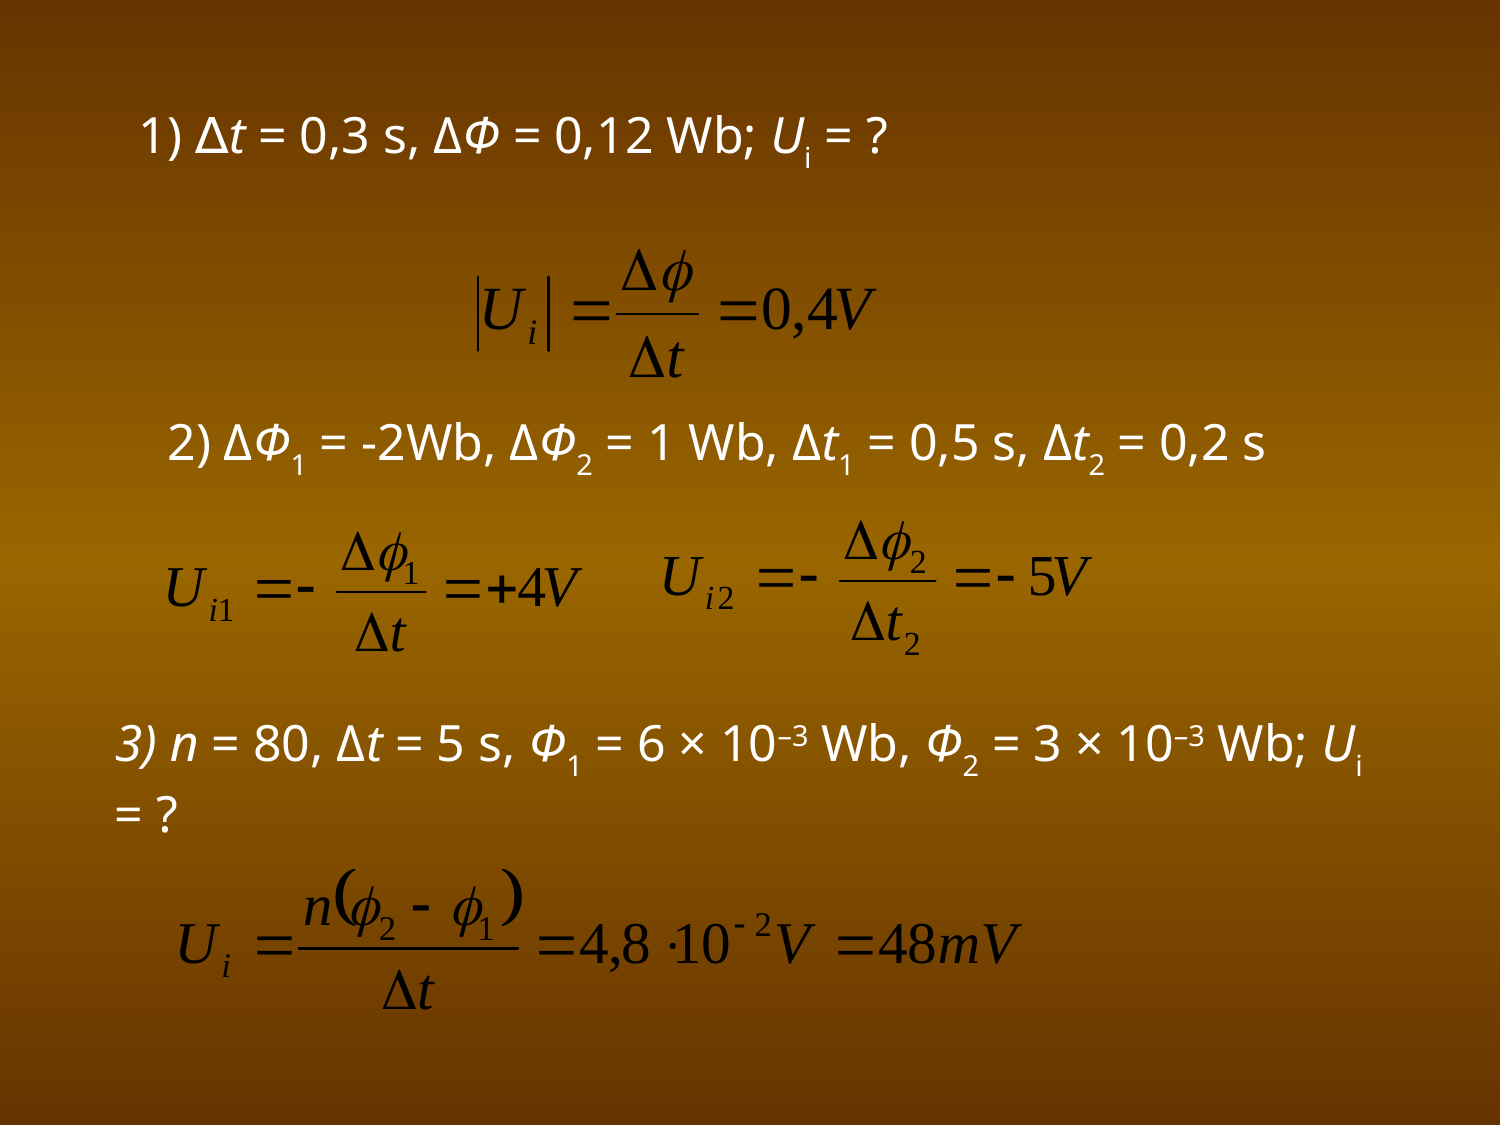

1) ∆t = 0,3 s, ΔΦ = 0,12 Wb; Ui = ?
2) ΔΦ1 = -2Wb, ΔΦ2 = 1 Wb, Δt1 = 0,5 s, Δt2 = 0,2 s
3) n = 80, Δt = 5 s, Φ1 = 6 × 10–3 Wb, Φ2 = 3 × 10–3 Wb; Ui = ?